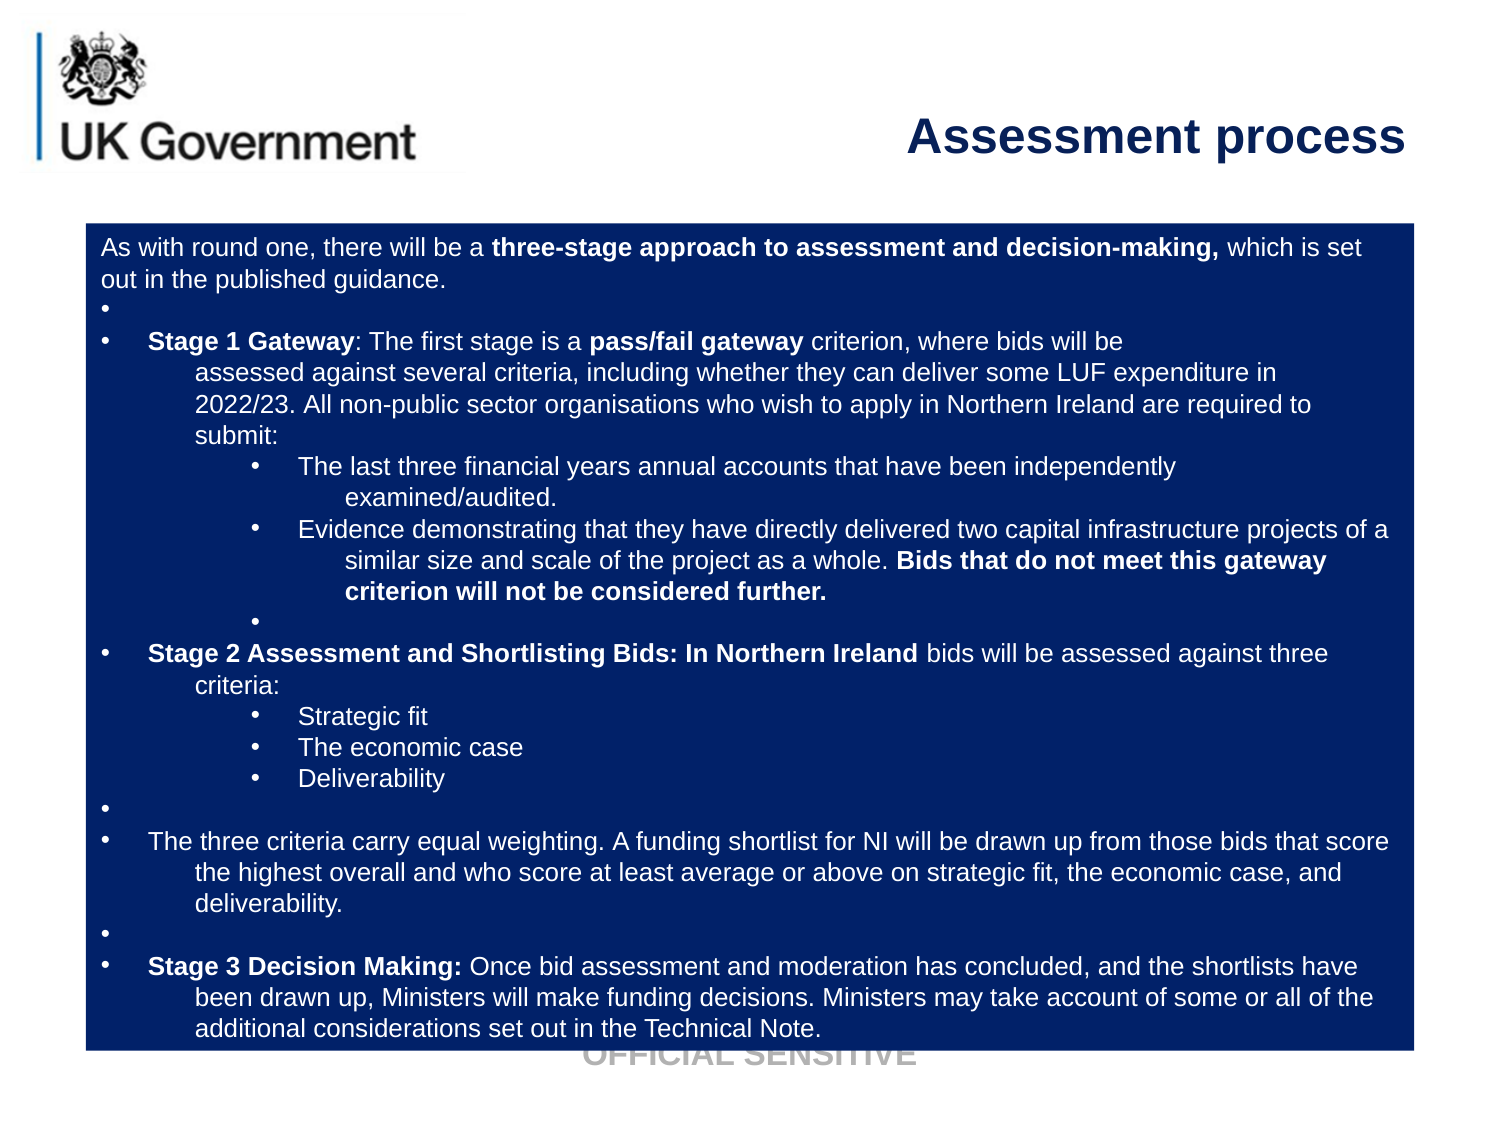

# Assessment process
As with round one, there will be a three-stage approach to assessment and decision-making, which is set out in the published guidance.
Stage 1 Gateway: The first stage is a pass/fail gateway criterion, where bids will be assessed against several criteria, including whether they can deliver some LUF expenditure in 2022/23. All non-public sector organisations who wish to apply in Northern Ireland are required to submit:
The last three financial years annual accounts that have been independently examined/audited.
Evidence demonstrating that they have directly delivered two capital infrastructure projects of a similar size and scale of the project as a whole. Bids that do not meet this gateway criterion will not be considered further.
Stage 2 Assessment and Shortlisting Bids: In Northern Ireland bids will be assessed against three criteria:
Strategic fit
The economic case
Deliverability
The three criteria carry equal weighting. A funding shortlist for NI will be drawn up from those bids that score the highest overall and who score at least average or above on strategic fit, the economic case, and deliverability.
Stage 3 Decision Making: Once bid assessment and moderation has concluded, and the shortlists have been drawn up, Ministers will make funding decisions. Ministers may take account of some or all of the additional considerations set out in the Technical Note.